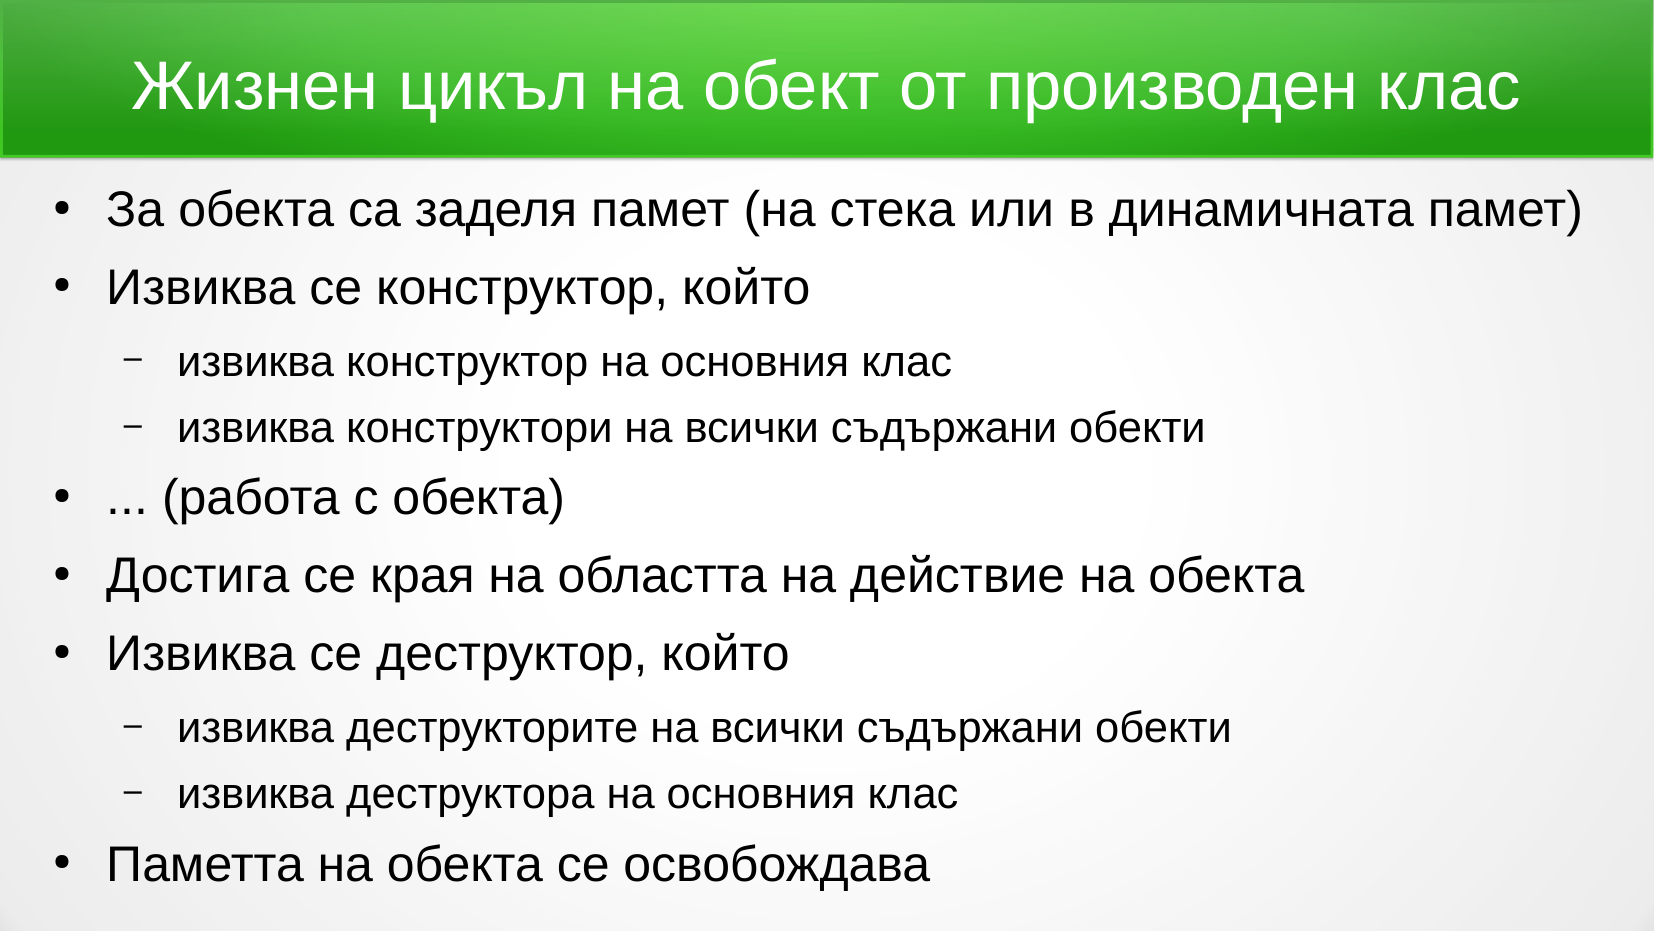

# Жизнен цикъл на обект от производен клас
За обекта са заделя памет (на стека или в динамичната памет)
Извиква се конструктор, който
извиква конструктор на основния клас
извиква конструктори на всички съдържани обекти
... (работа с обекта)
Достига се края на областта на действие на обекта
Извиква се деструктор, който
извиква деструкторите на всички съдържани обекти
извиква деструктора на основния клас
Паметта на обекта се освобождава